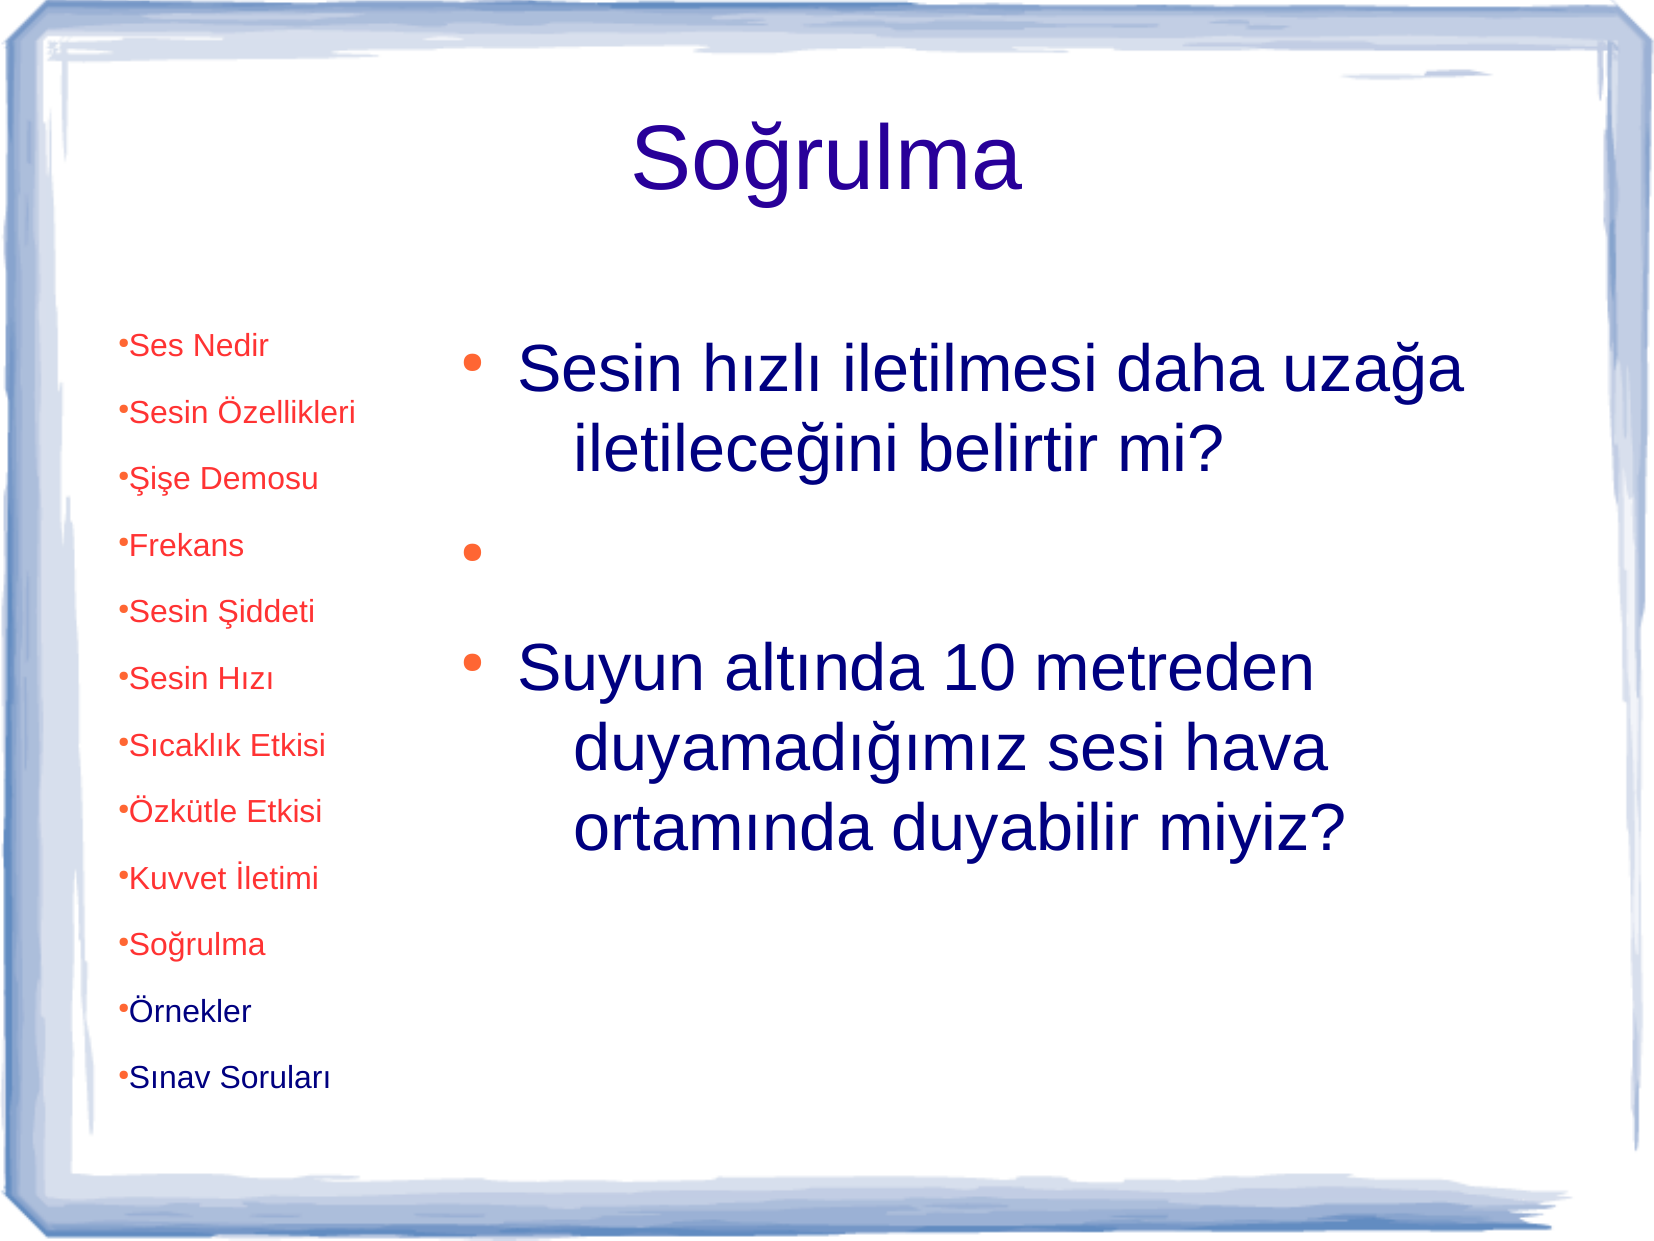

# Soğrulma
Ses Nedir
Sesin Özellikleri
Şişe Demosu
Frekans
Sesin Şiddeti
Sesin Hızı
Sıcaklık Etkisi
Özkütle Etkisi
Kuvvet İletimi
Soğrulma
Örnekler
Sınav Soruları
Sesin hızlı iletilmesi daha uzağa iletileceğini belirtir mi?
Suyun altında 10 metreden duyamadığımız sesi hava ortamında duyabilir miyiz?